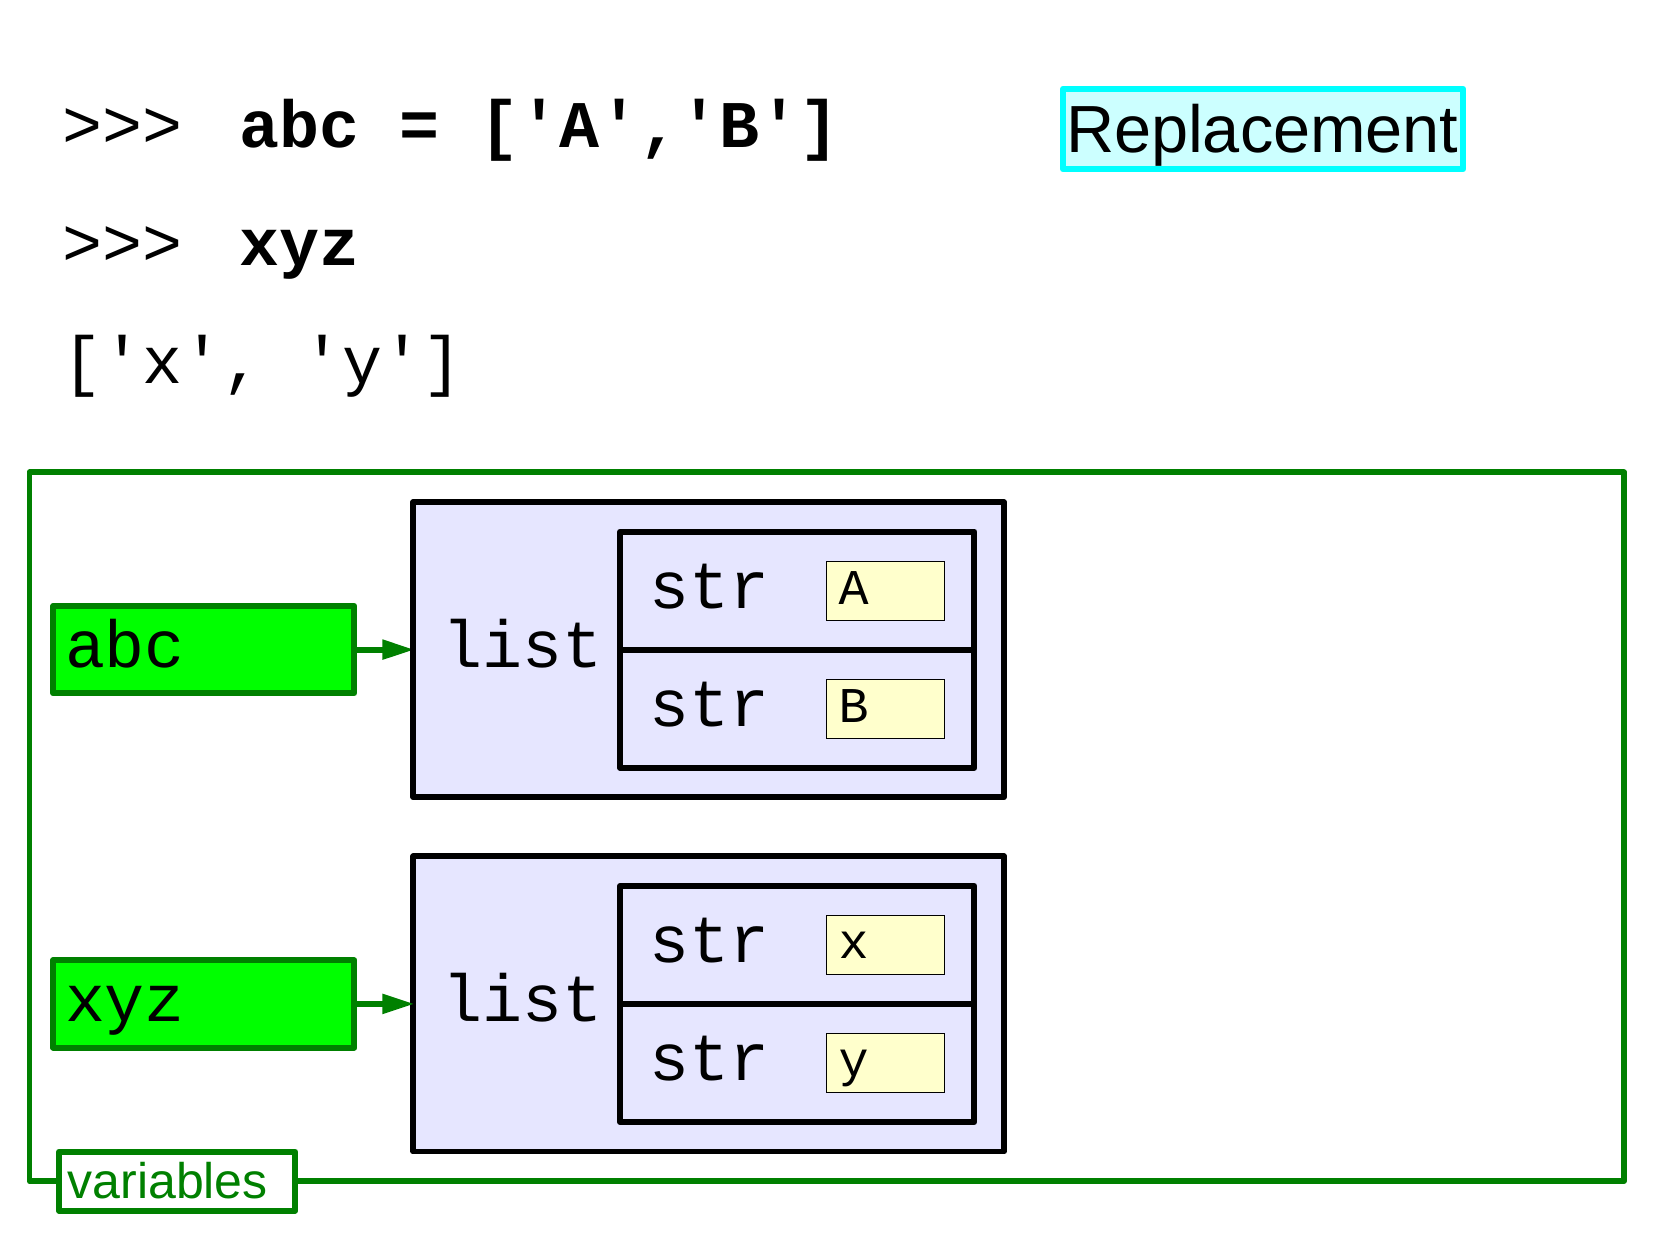

>>>
abc = ['A','B']
Replacement
>>>
xyz
['x', 'y']
list
str
A
abc
str
B
list
str
x
xyz
str
y
229
variables